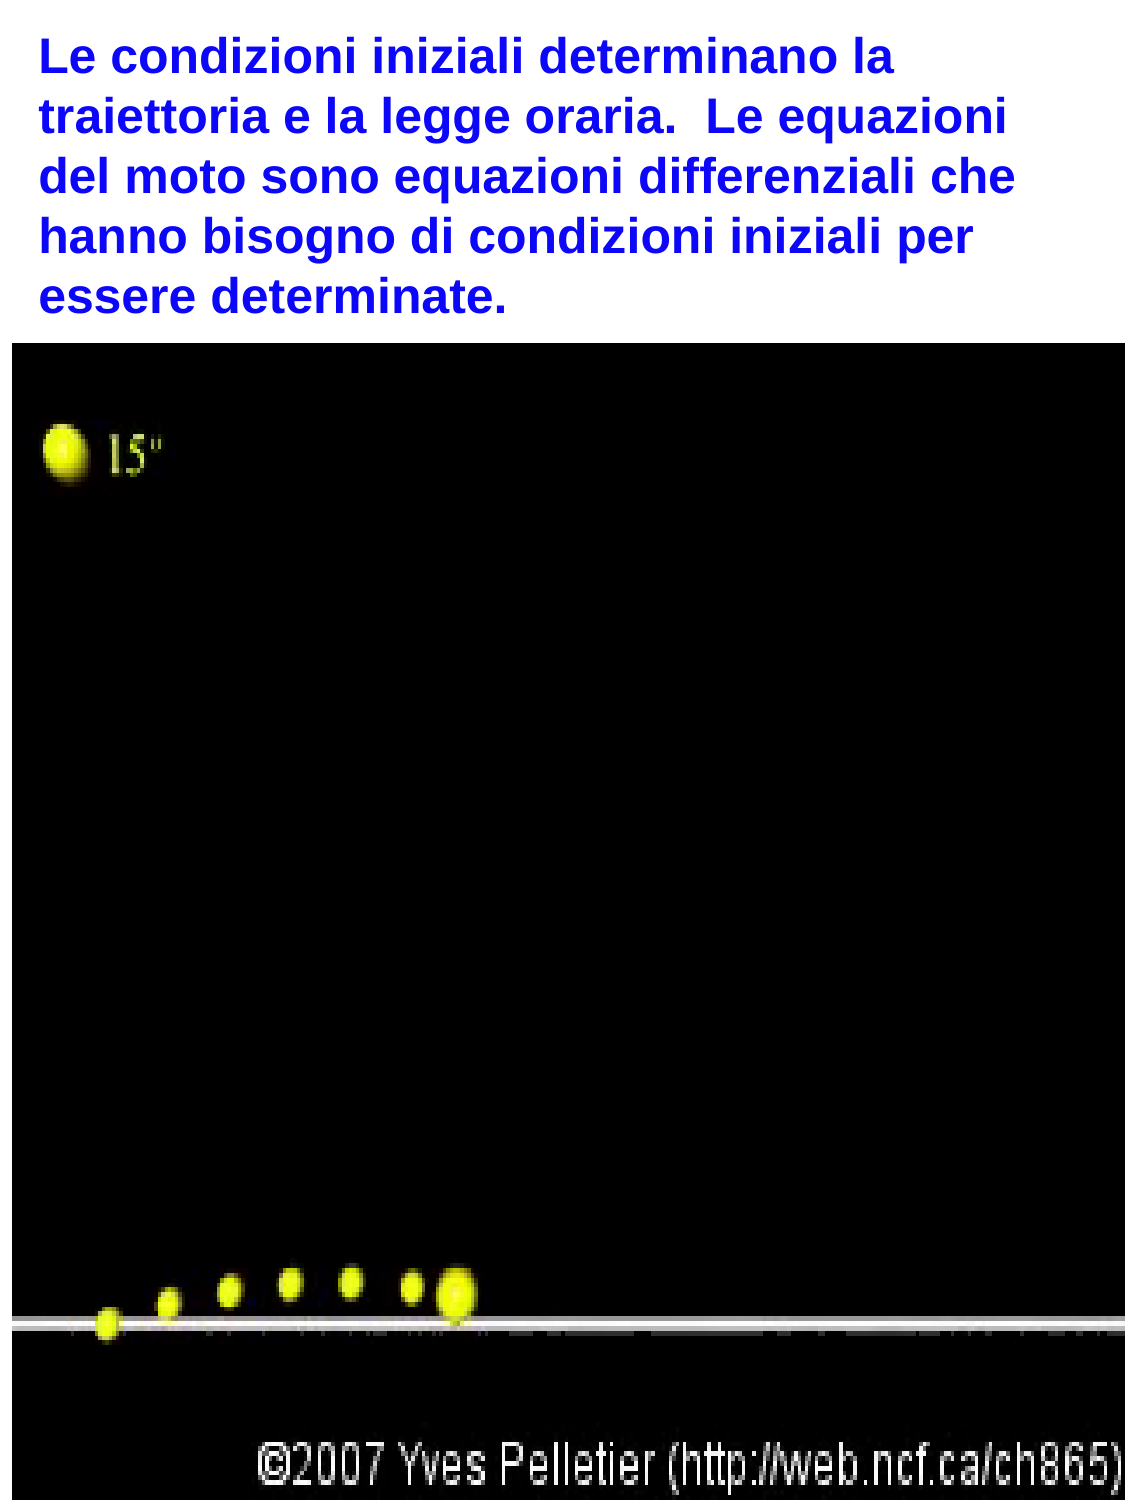

Le condizioni iniziali determinano la traiettoria e la legge oraria. Le equazioni del moto sono equazioni differenziali che hanno bisogno di condizioni iniziali per essere determinate.